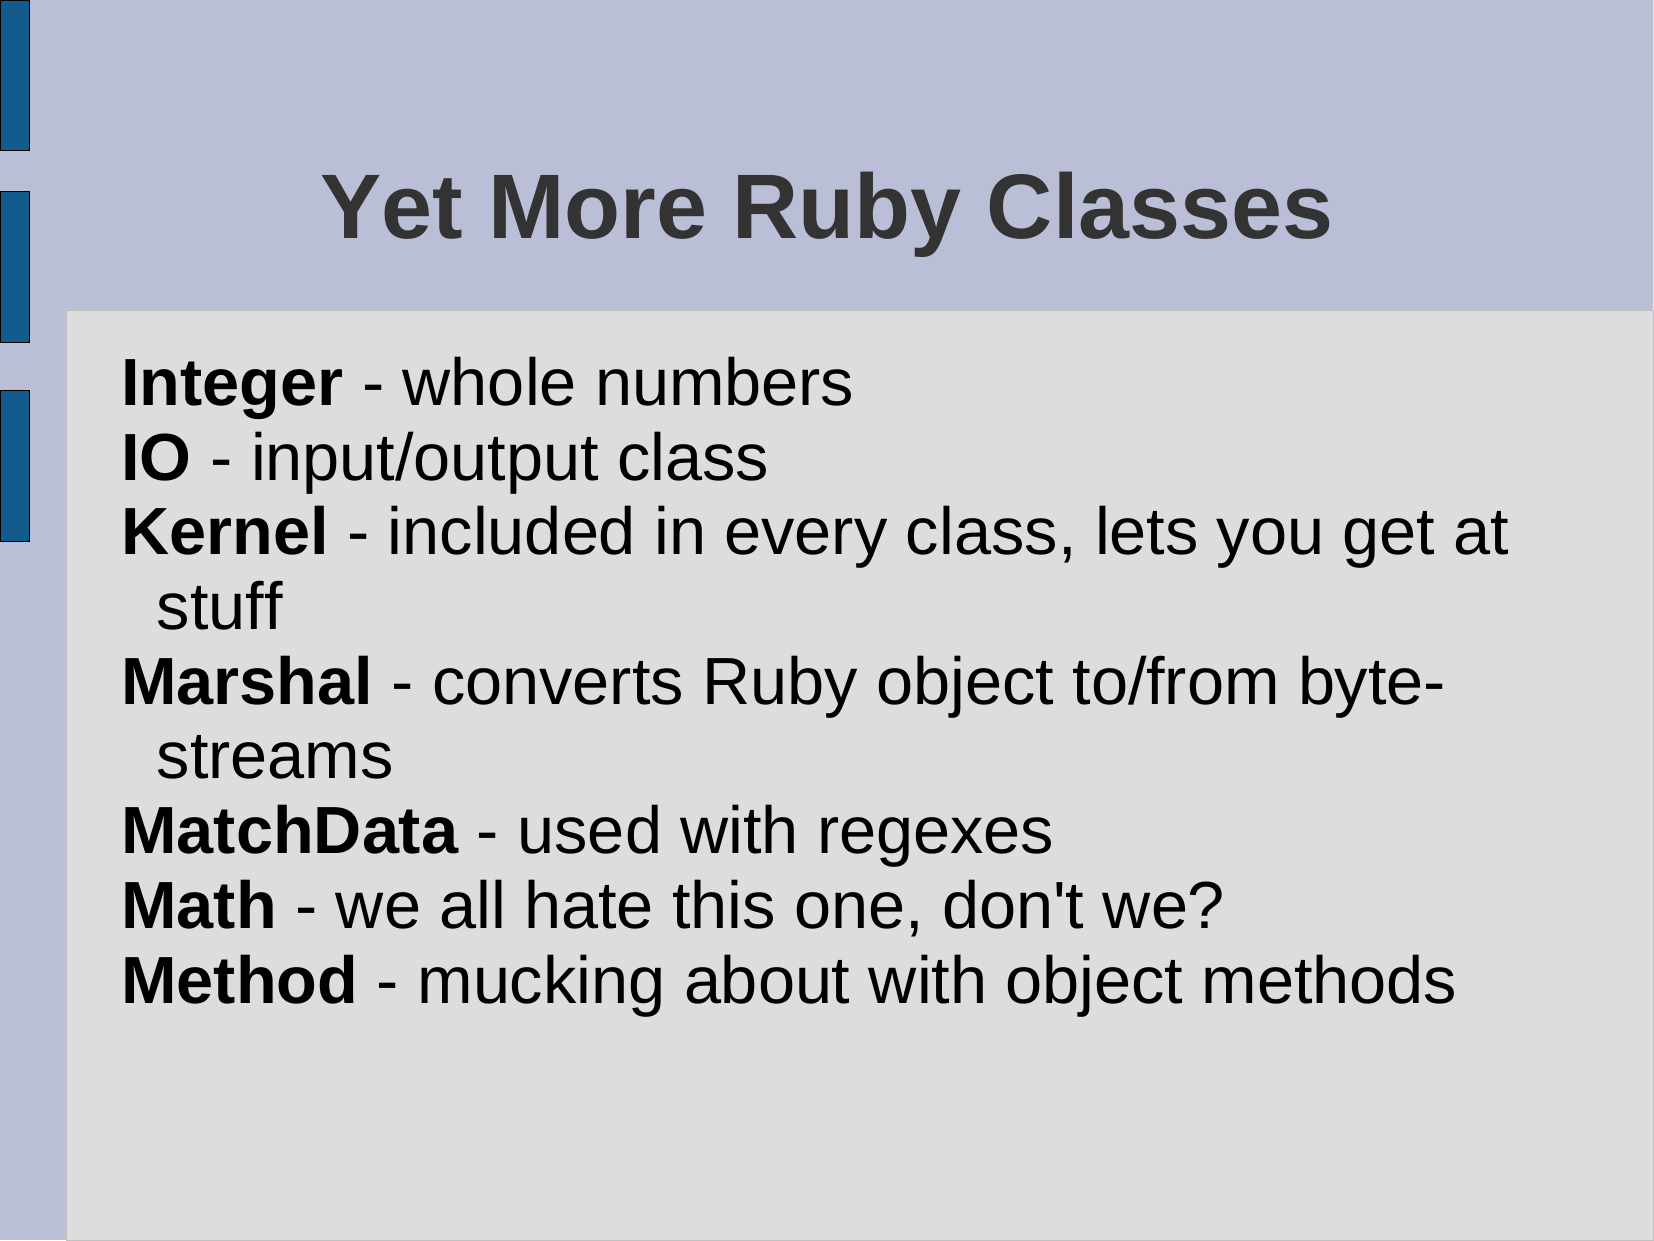

# Yet More Ruby Classes
Integer - whole numbers
IO - input/output class
Kernel - included in every class, lets you get at stuff
Marshal - converts Ruby object to/from byte-streams
MatchData - used with regexes
Math - we all hate this one, don't we?
Method - mucking about with object methods